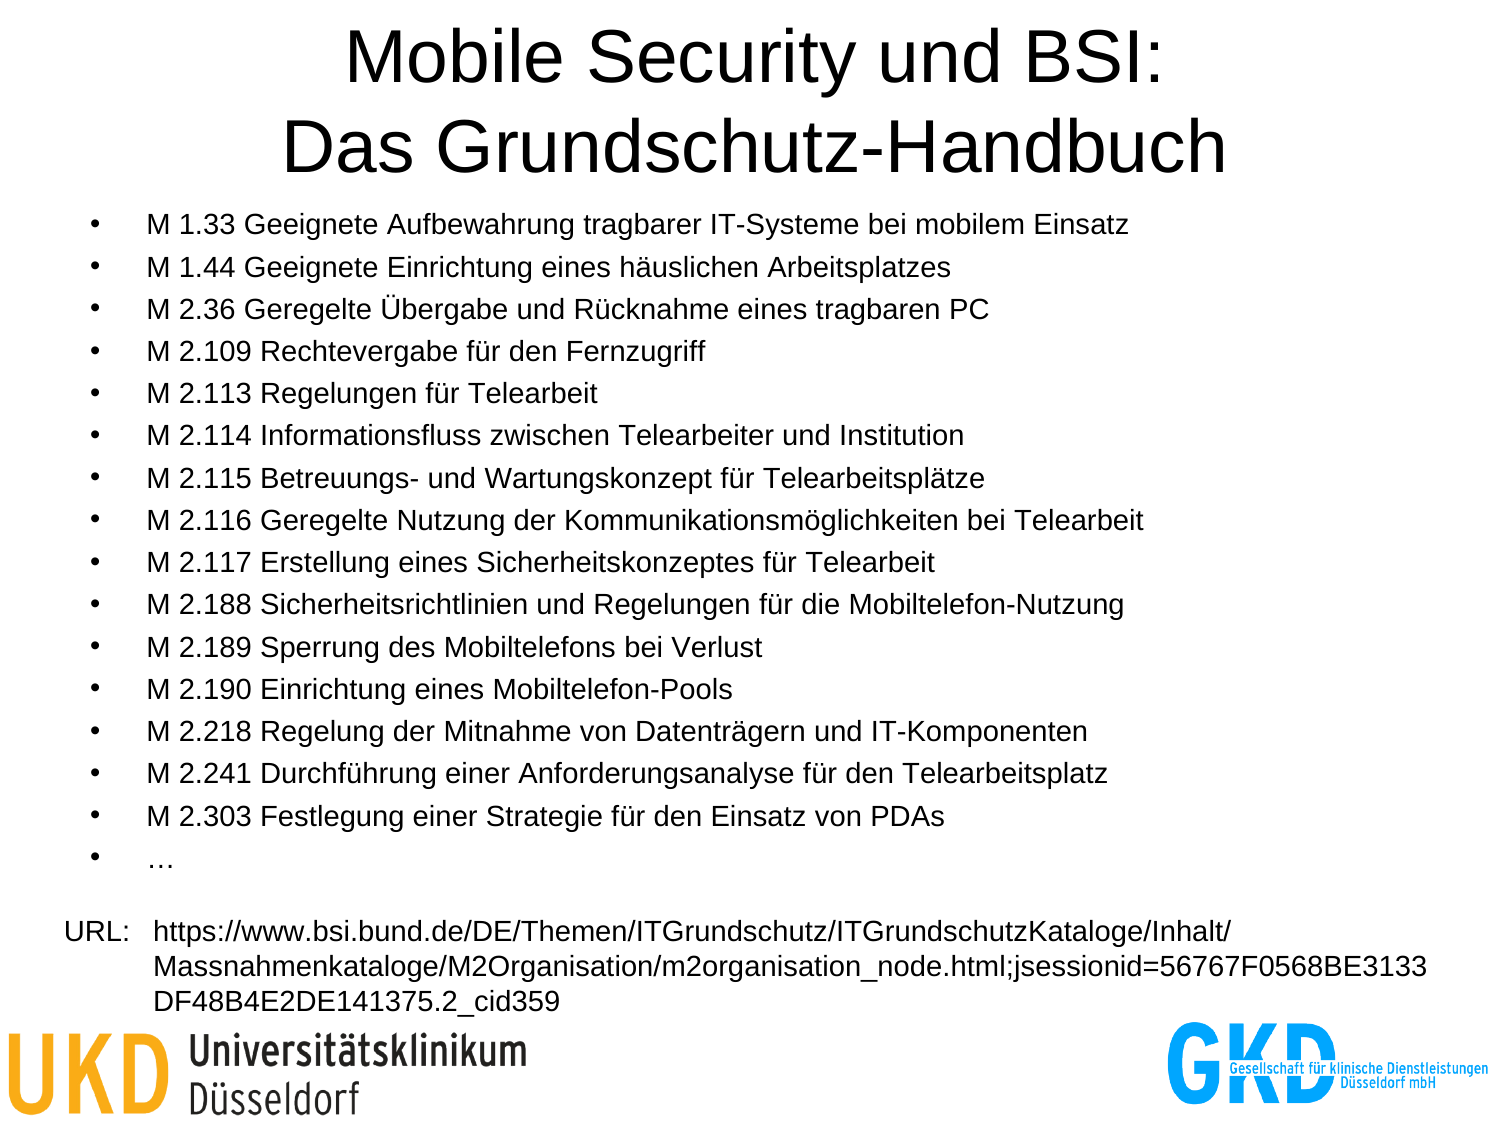

# Mobile Security und BSI: Das Grundschutz-Handbuch
M 1.33 Geeignete Aufbewahrung tragbarer IT-Systeme bei mobilem Einsatz
M 1.44 Geeignete Einrichtung eines häuslichen Arbeitsplatzes
M 2.36 Geregelte Übergabe und Rücknahme eines tragbaren PC
M 2.109 Rechtevergabe für den Fernzugriff
M 2.113 Regelungen für Telearbeit
M 2.114 Informationsfluss zwischen Telearbeiter und Institution
M 2.115 Betreuungs- und Wartungskonzept für Telearbeitsplätze
M 2.116 Geregelte Nutzung der Kommunikationsmöglichkeiten bei Telearbeit
M 2.117 Erstellung eines Sicherheitskonzeptes für Telearbeit
M 2.188 Sicherheitsrichtlinien und Regelungen für die Mobiltelefon-Nutzung
M 2.189 Sperrung des Mobiltelefons bei Verlust
M 2.190 Einrichtung eines Mobiltelefon-Pools
M 2.218 Regelung der Mitnahme von Datenträgern und IT-Komponenten
M 2.241 Durchführung einer Anforderungsanalyse für den Telearbeitsplatz
M 2.303 Festlegung einer Strategie für den Einsatz von PDAs
…
URL:	https://www.bsi.bund.de/DE/Themen/ITGrundschutz/ITGrundschutzKataloge/Inhalt/
Massnahmenkataloge/M2Organisation/m2organisation_node.html;jsessionid=56767F0568BE3133
DF48B4E2DE141375.2_cid359